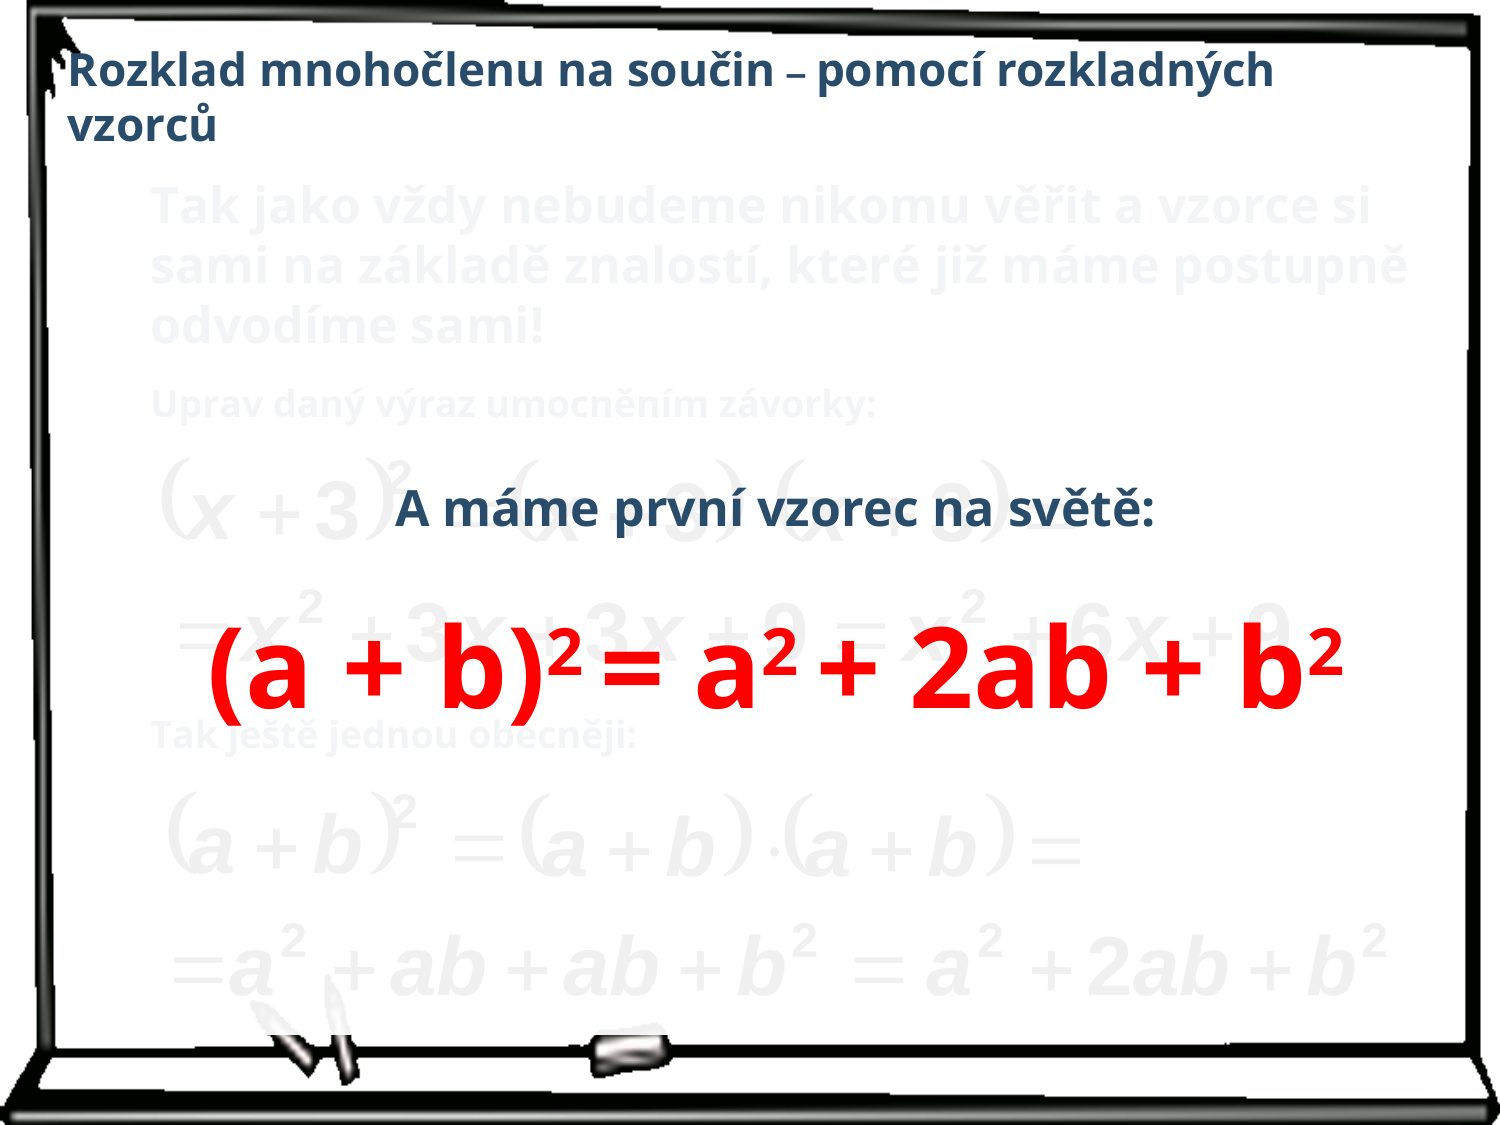

Rozklad mnohočlenu na součin – pomocí rozkladných vzorců
A máme první vzorec na světě:
(a + b)2 = a2 + 2ab + b2
Tak jako vždy nebudeme nikomu věřit a vzorce si sami na základě znalostí, které již máme postupně odvodíme sami!
Uprav daný výraz umocněním závorky:
Tak ještě jednou obecněji: